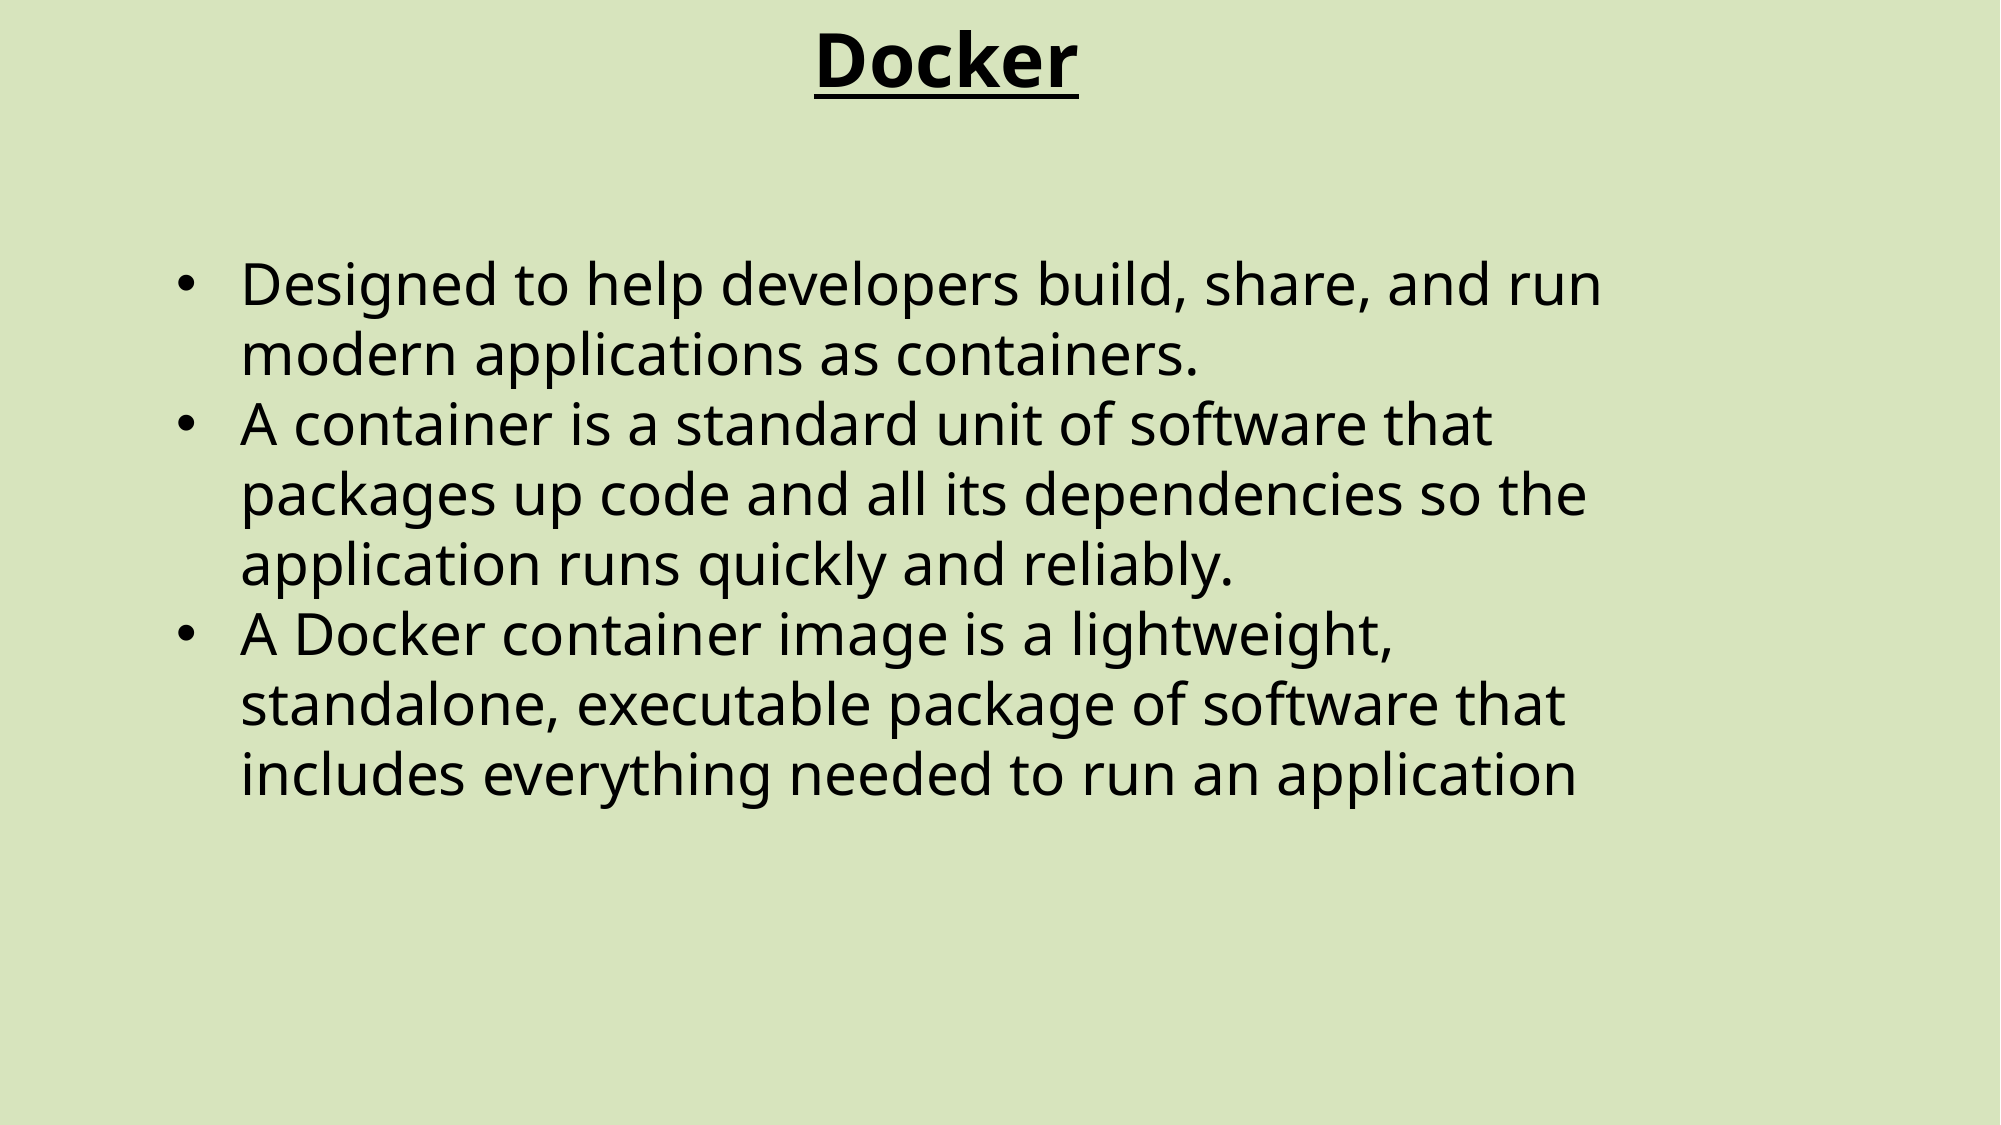

Docker
Designed to help developers build, share, and run modern applications as containers.
A container is a standard unit of software that packages up code and all its dependencies so the application runs quickly and reliably.
A Docker container image is a lightweight, standalone, executable package of software that includes everything needed to run an application